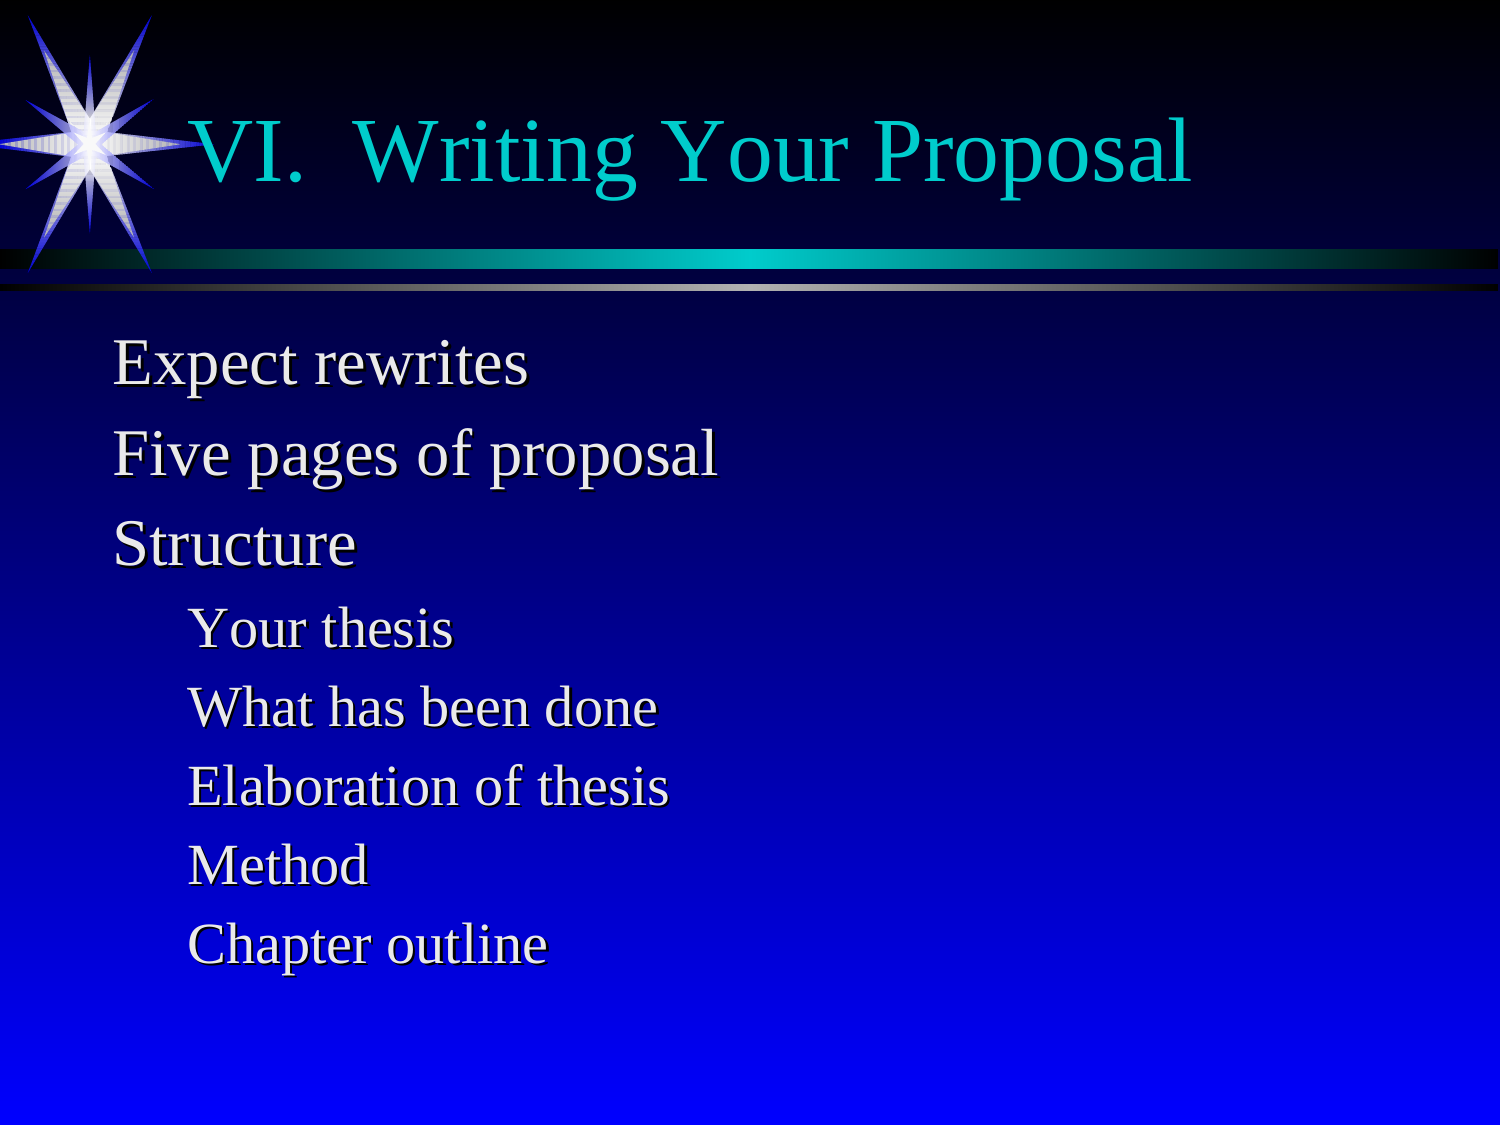

# VI. Writing Your Proposal
Expect rewrites
Five pages of proposal
Structure
Your thesis
What has been done
Elaboration of thesis
Method
Chapter outline